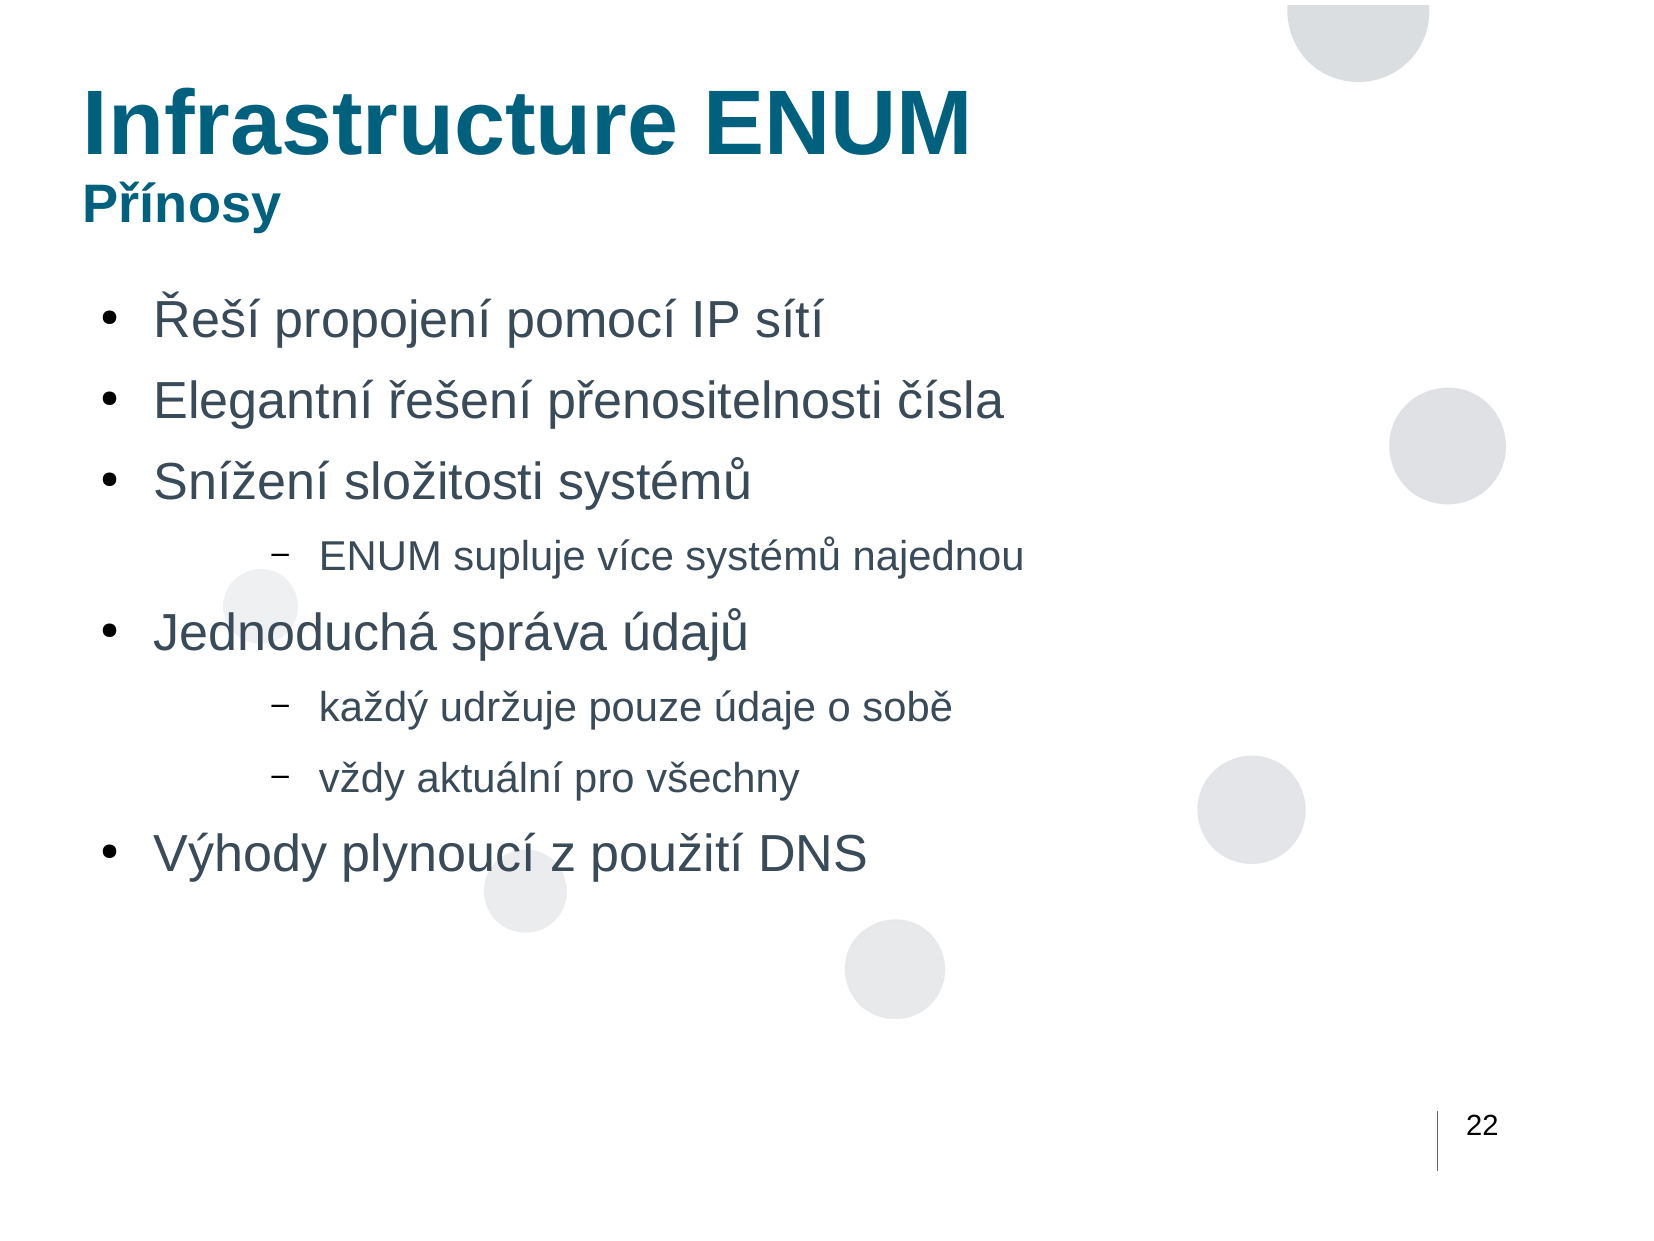

# Infrastructure ENUM Přínosy
Řeší propojení pomocí IP sítí
Elegantní řešení přenositelnosti čísla
Snížení složitosti systémů
ENUM supluje více systémů najednou
Jednoduchá správa údajů
každý udržuje pouze údaje o sobě
vždy aktuální pro všechny
Výhody plynoucí z použití DNS